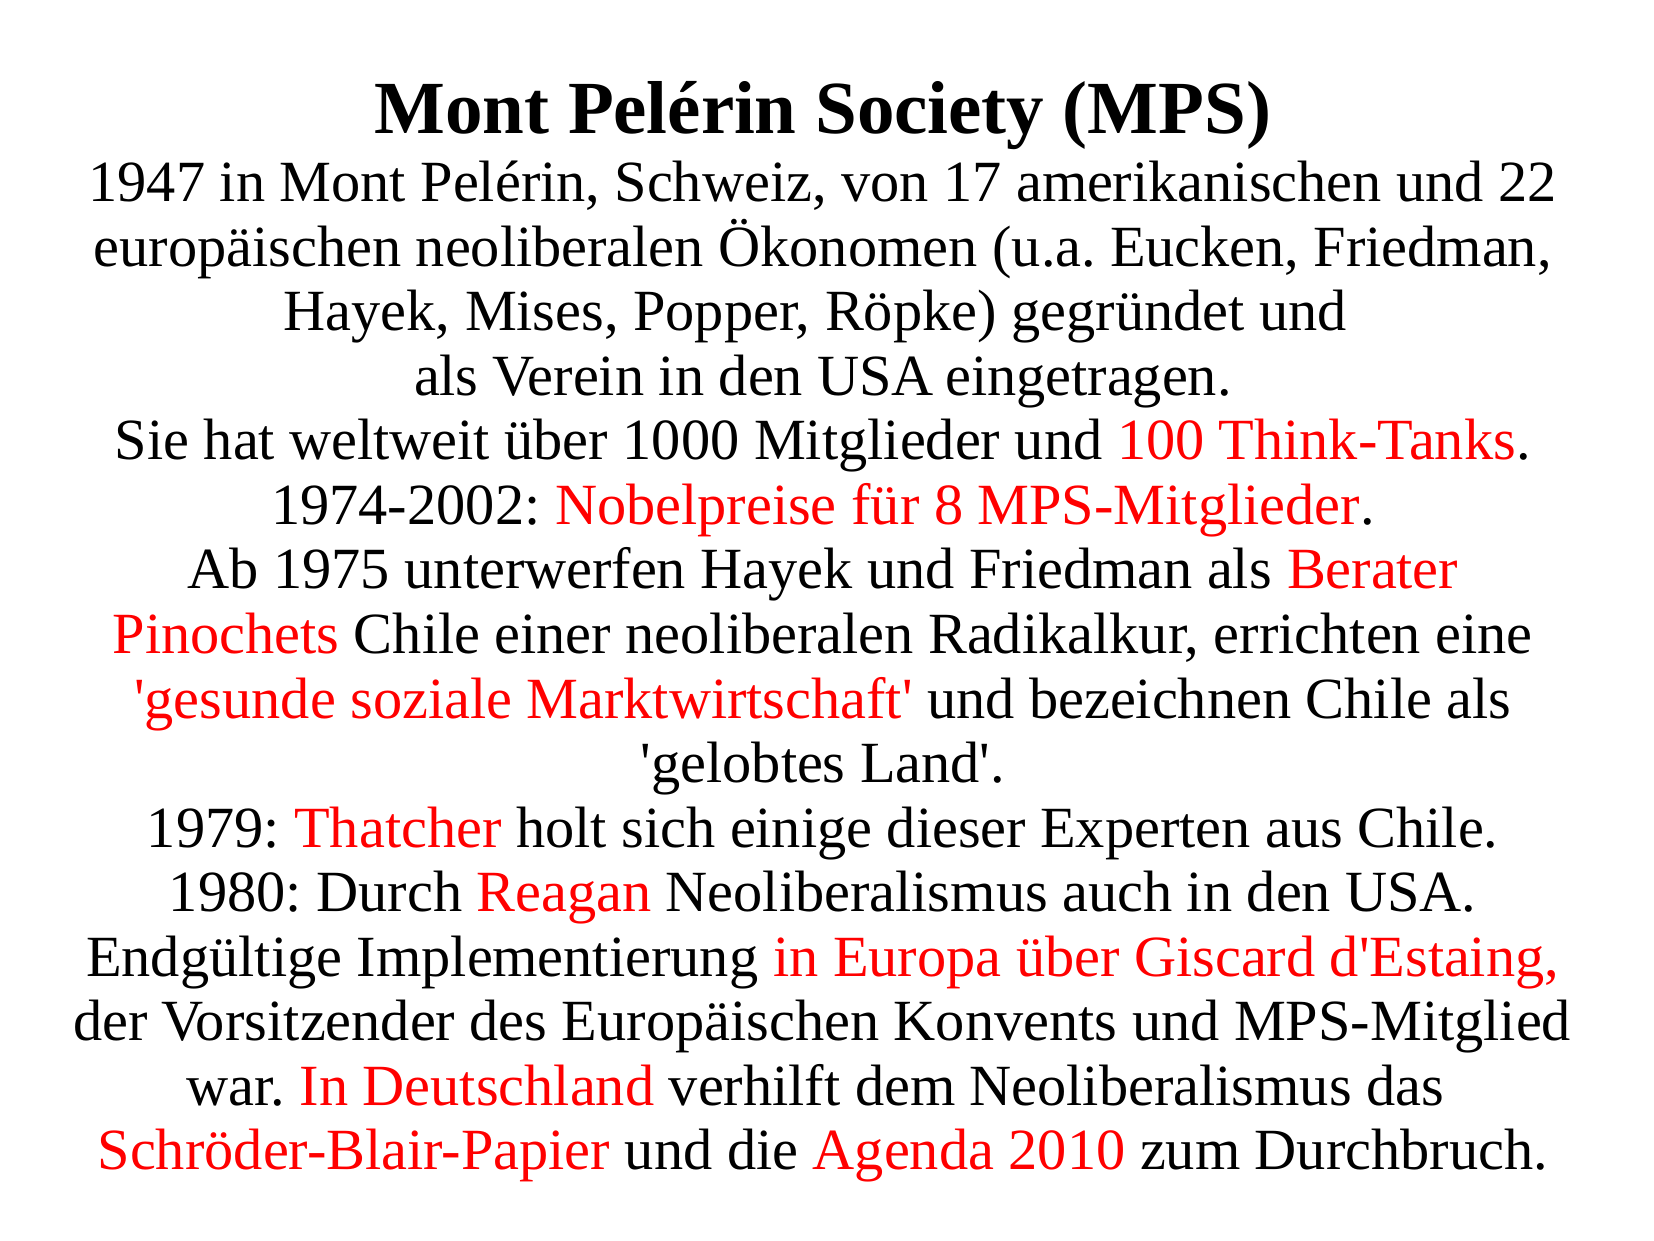

Mont Pelérin Society (MPS)
1947 in Mont Pelérin, Schweiz, von 17 amerikanischen und 22 europäischen neoliberalen Ökonomen (u.a. Eucken, Friedman, Hayek, Mises, Popper, Röpke) gegründet und
als Verein in den USA eingetragen.
Sie hat weltweit über 1000 Mitglieder und 100 Think-Tanks.
1974-2002: Nobelpreise für 8 MPS-Mitglieder.
Ab 1975 unterwerfen Hayek und Friedman als Berater Pinochets Chile einer neoliberalen Radikalkur, errichten eine 'gesunde soziale Marktwirtschaft' und bezeichnen Chile als 'gelobtes Land'.
1979: Thatcher holt sich einige dieser Experten aus Chile.
1980: Durch Reagan Neoliberalismus auch in den USA.
Endgültige Implementierung in Europa über Giscard d'Estaing, der Vorsitzender des Europäischen Konvents und MPS-Mitglied war. In Deutschland verhilft dem Neoliberalismus das
Schröder-Blair-Papier und die Agenda 2010 zum Durchbruch.